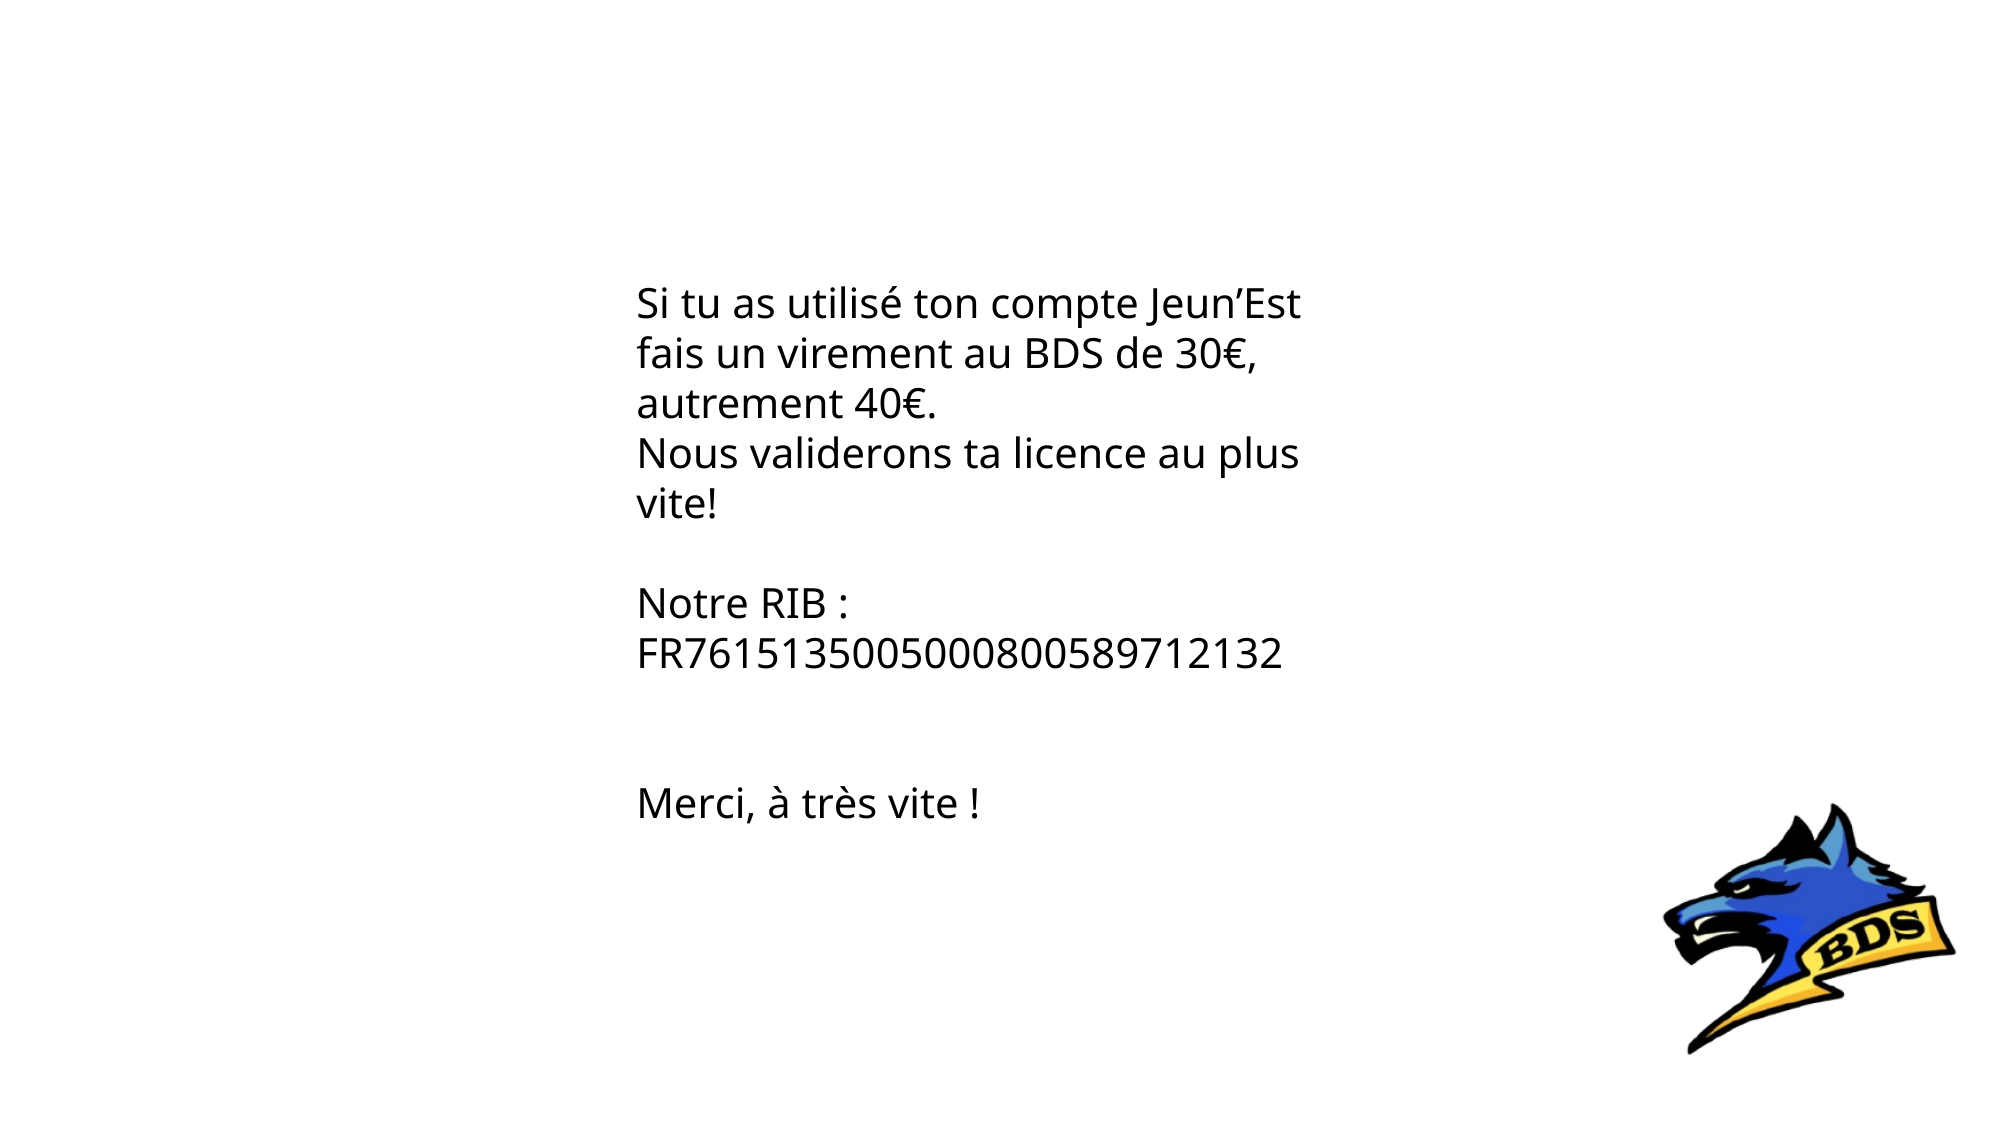

Si tu as utilisé ton compte Jeun’Est fais un virement au BDS de 30€, autrement 40€.
Nous validerons ta licence au plus vite!
Notre RIB :
FR7615135005000800589712132
Merci, à très vite !